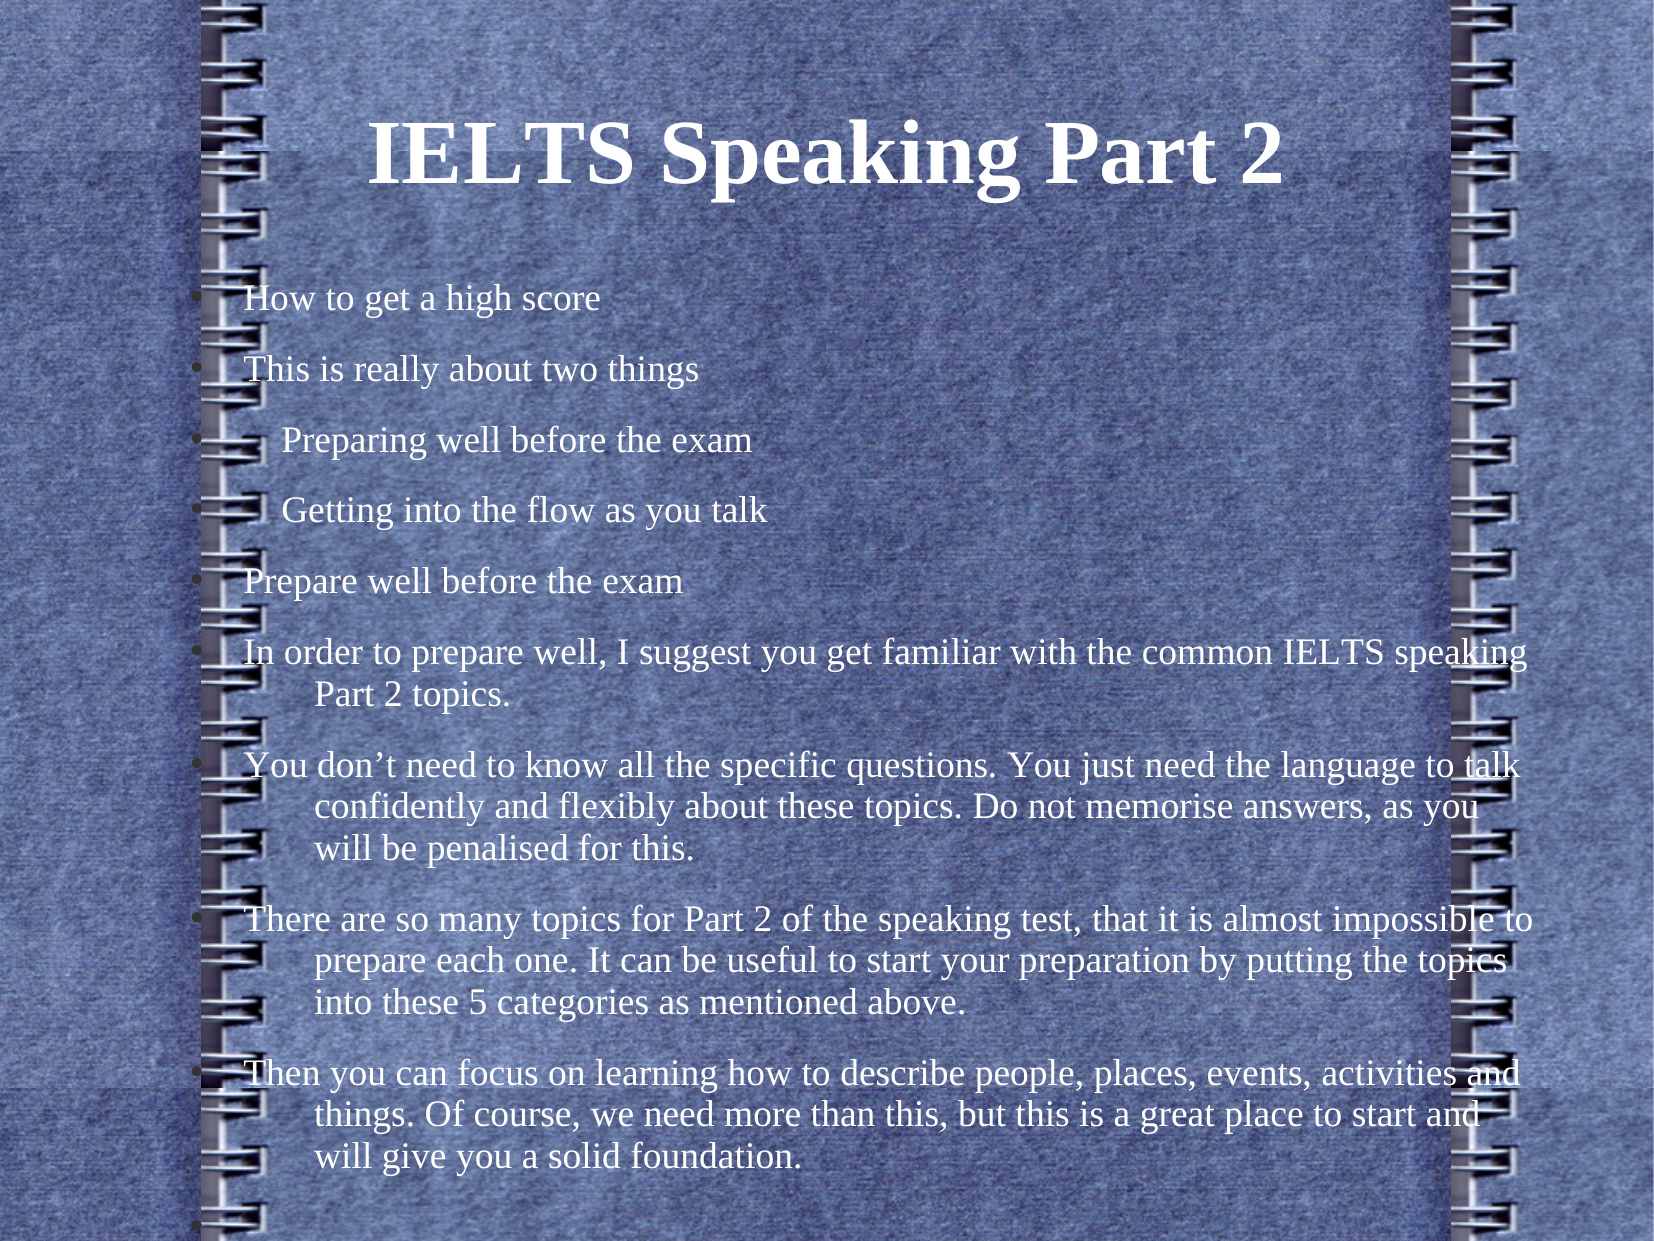

# IELTS Speaking Part 2
How to get a high score
This is really about two things
 Preparing well before the exam
 Getting into the flow as you talk
Prepare well before the exam
In order to prepare well, I suggest you get familiar with the common IELTS speaking Part 2 topics.
You don’t need to know all the specific questions. You just need the language to talk confidently and flexibly about these topics. Do not memorise answers, as you will be penalised for this.
There are so many topics for Part 2 of the speaking test, that it is almost impossible to prepare each one. It can be useful to start your preparation by putting the topics into these 5 categories as mentioned above.
Then you can focus on learning how to describe people, places, events, activities and things. Of course, we need more than this, but this is a great place to start and will give you a solid foundation.